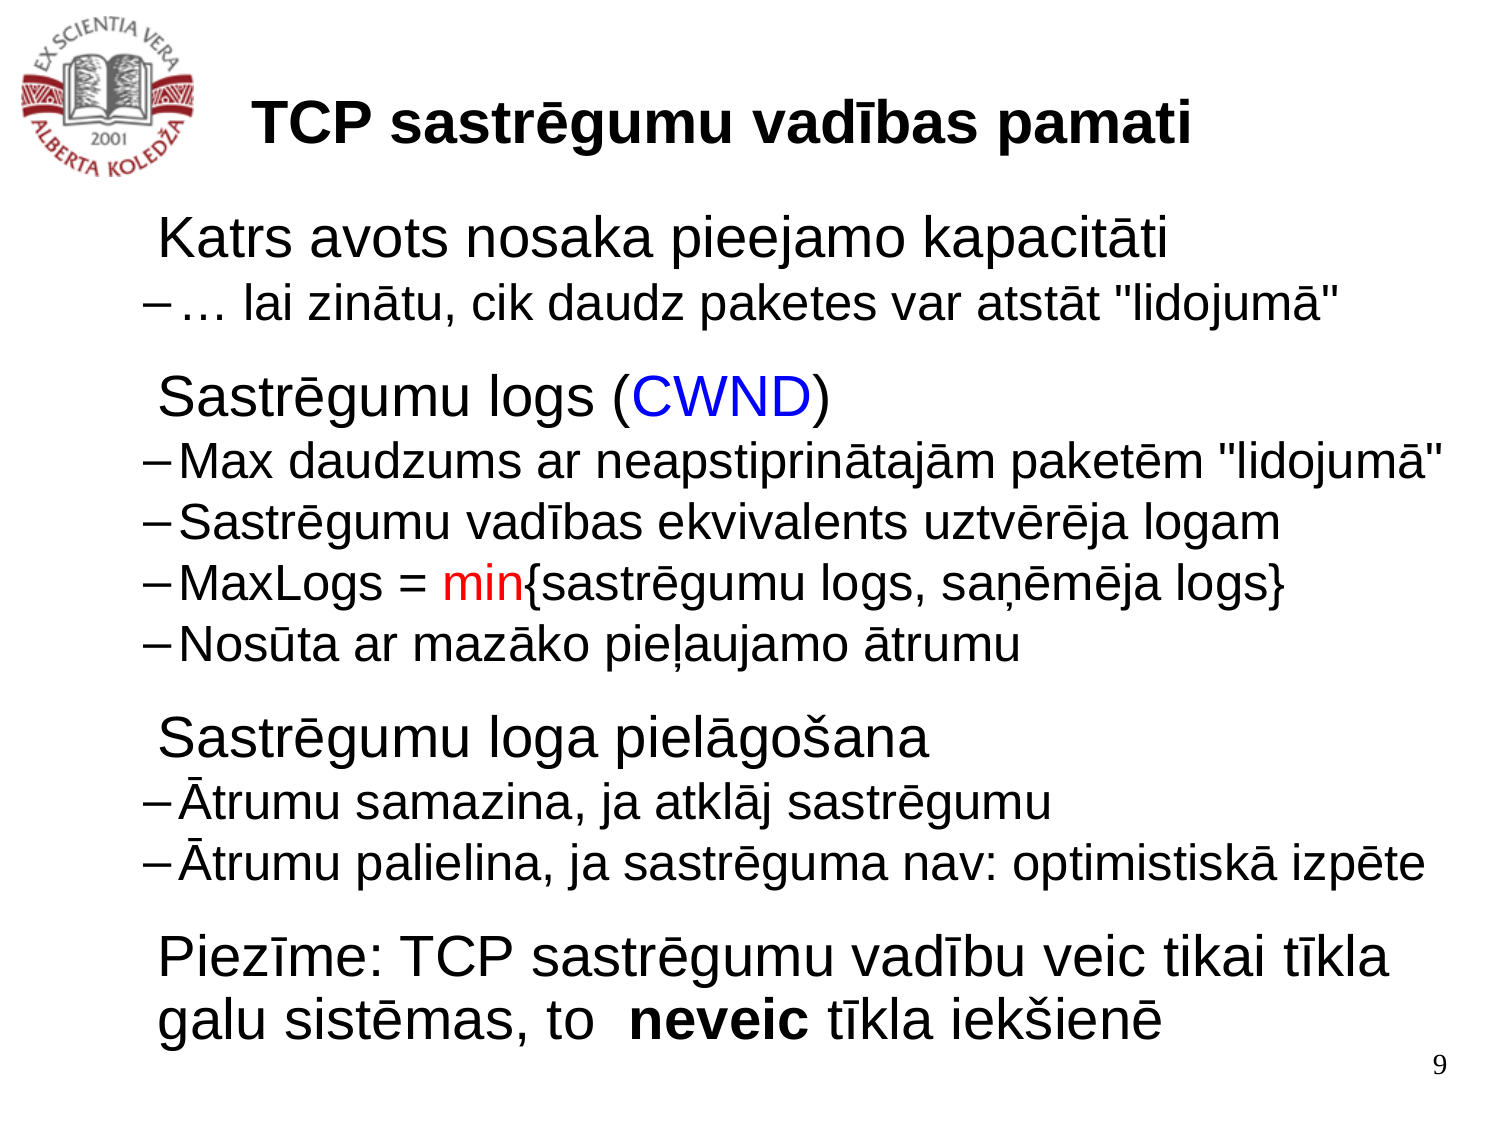

# TCP sastrēgumu vadības pamati
Katrs avots nosaka pieejamo kapacitāti
… lai zinātu, cik daudz paketes var atstāt "lidojumā"
Sastrēgumu logs (CWND)
Max daudzums ar neapstiprinātajām paketēm "lidojumā"
Sastrēgumu vadības ekvivalents uztvērēja logam
MaxLogs = min{sastrēgumu logs, saņēmēja logs}
Nosūta ar mazāko pieļaujamo ātrumu
Sastrēgumu loga pielāgošana
Ātrumu samazina, ja atklāj sastrēgumu
Ātrumu palielina, ja sastrēguma nav: optimistiskā izpēte
Piezīme: TCP sastrēgumu vadību veic tikai tīkla galu sistēmas, to neveic tīkla iekšienē